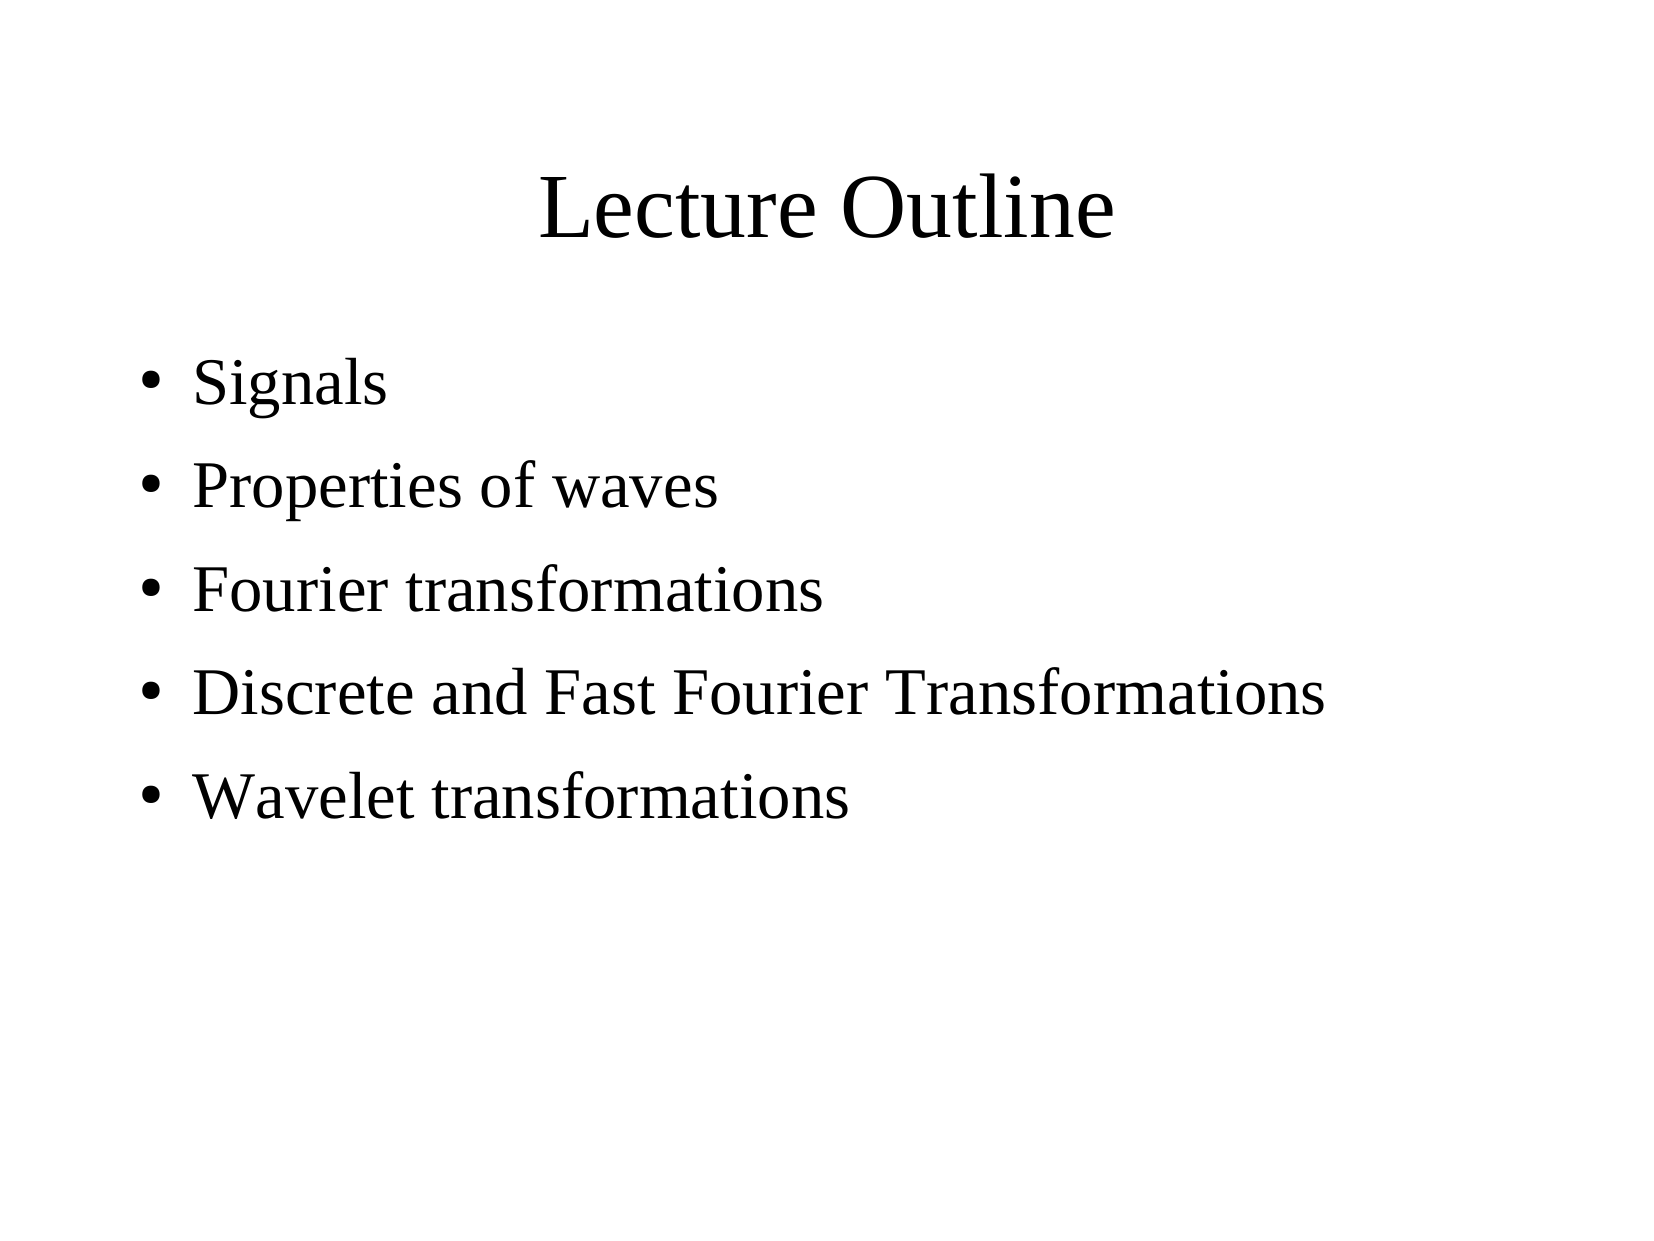

# Lecture Outline
Signals
Properties of waves
Fourier transformations
Discrete and Fast Fourier Transformations
Wavelet transformations